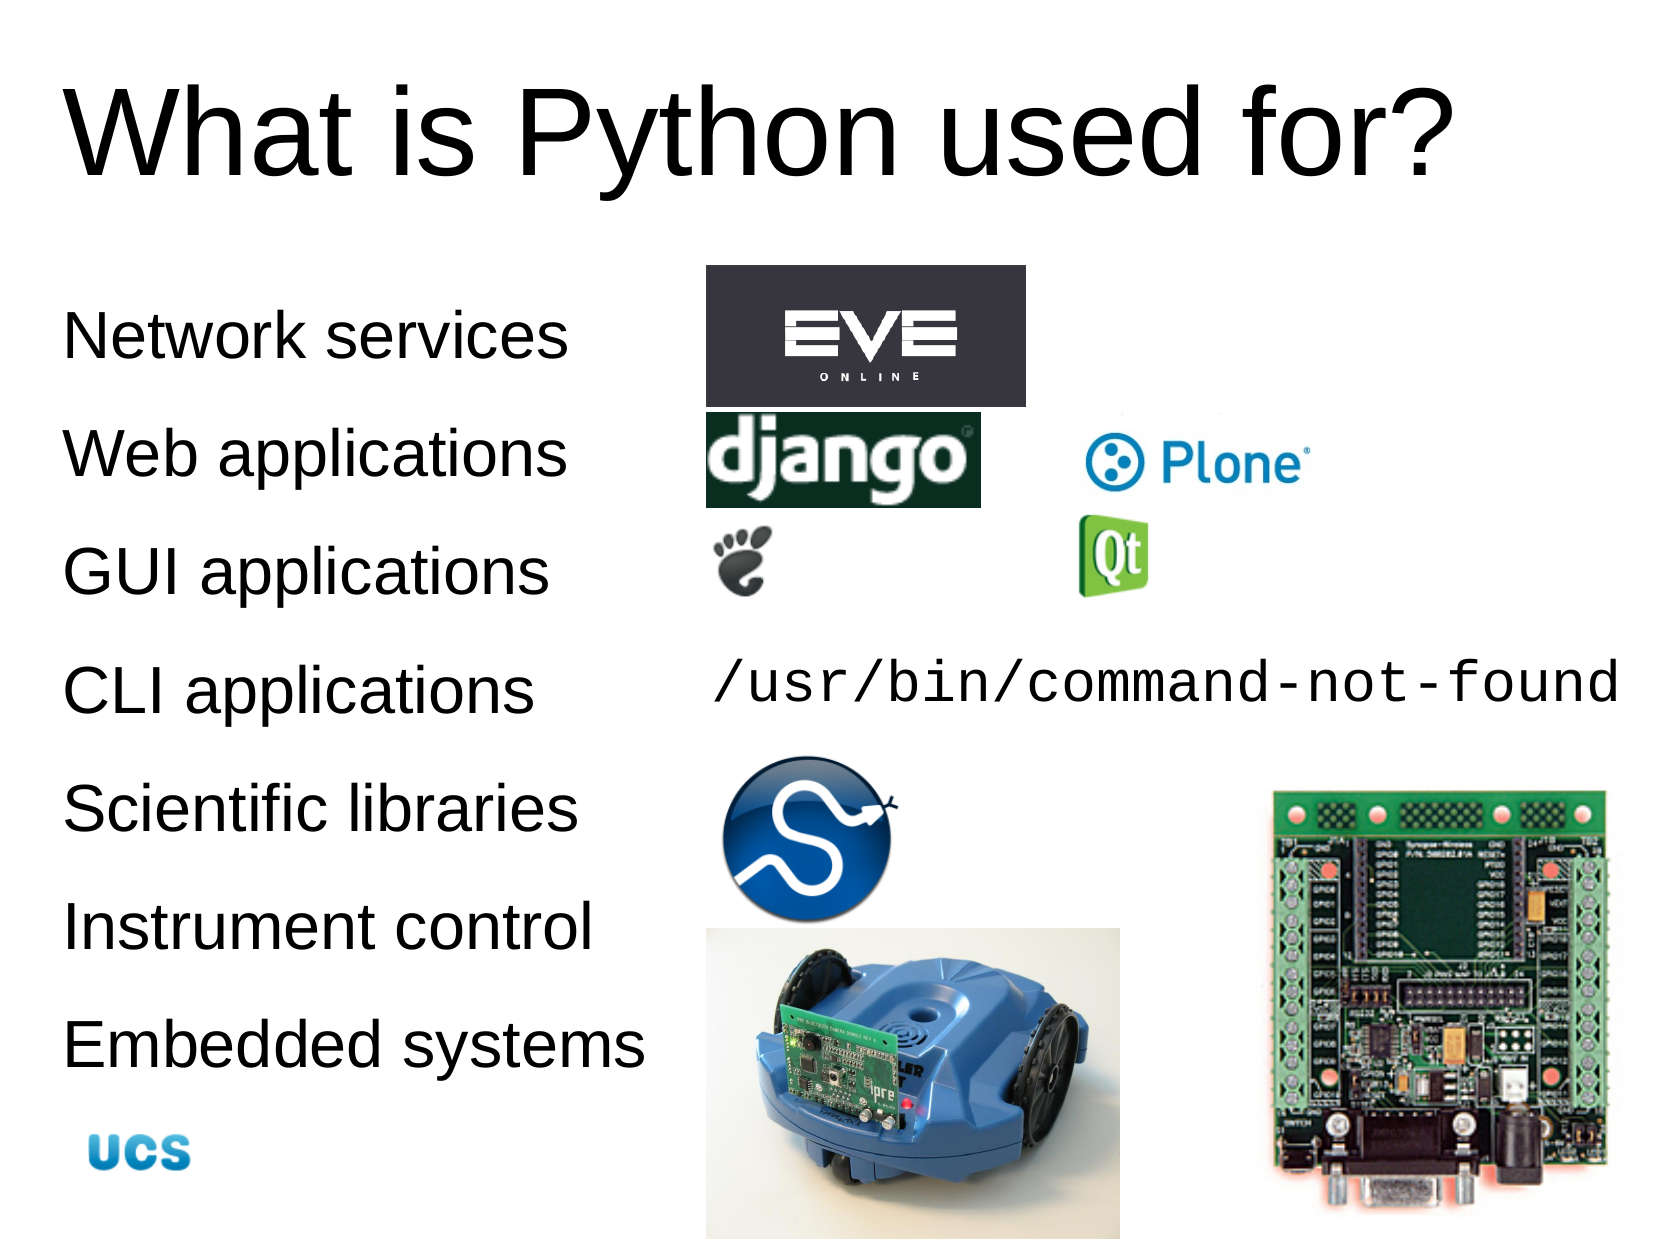

What is Python used for?
Network services
Web applications
GUI applications
/usr/bin/command-not-found
CLI applications
Scientific libraries
Instrument control
Embedded systems
5